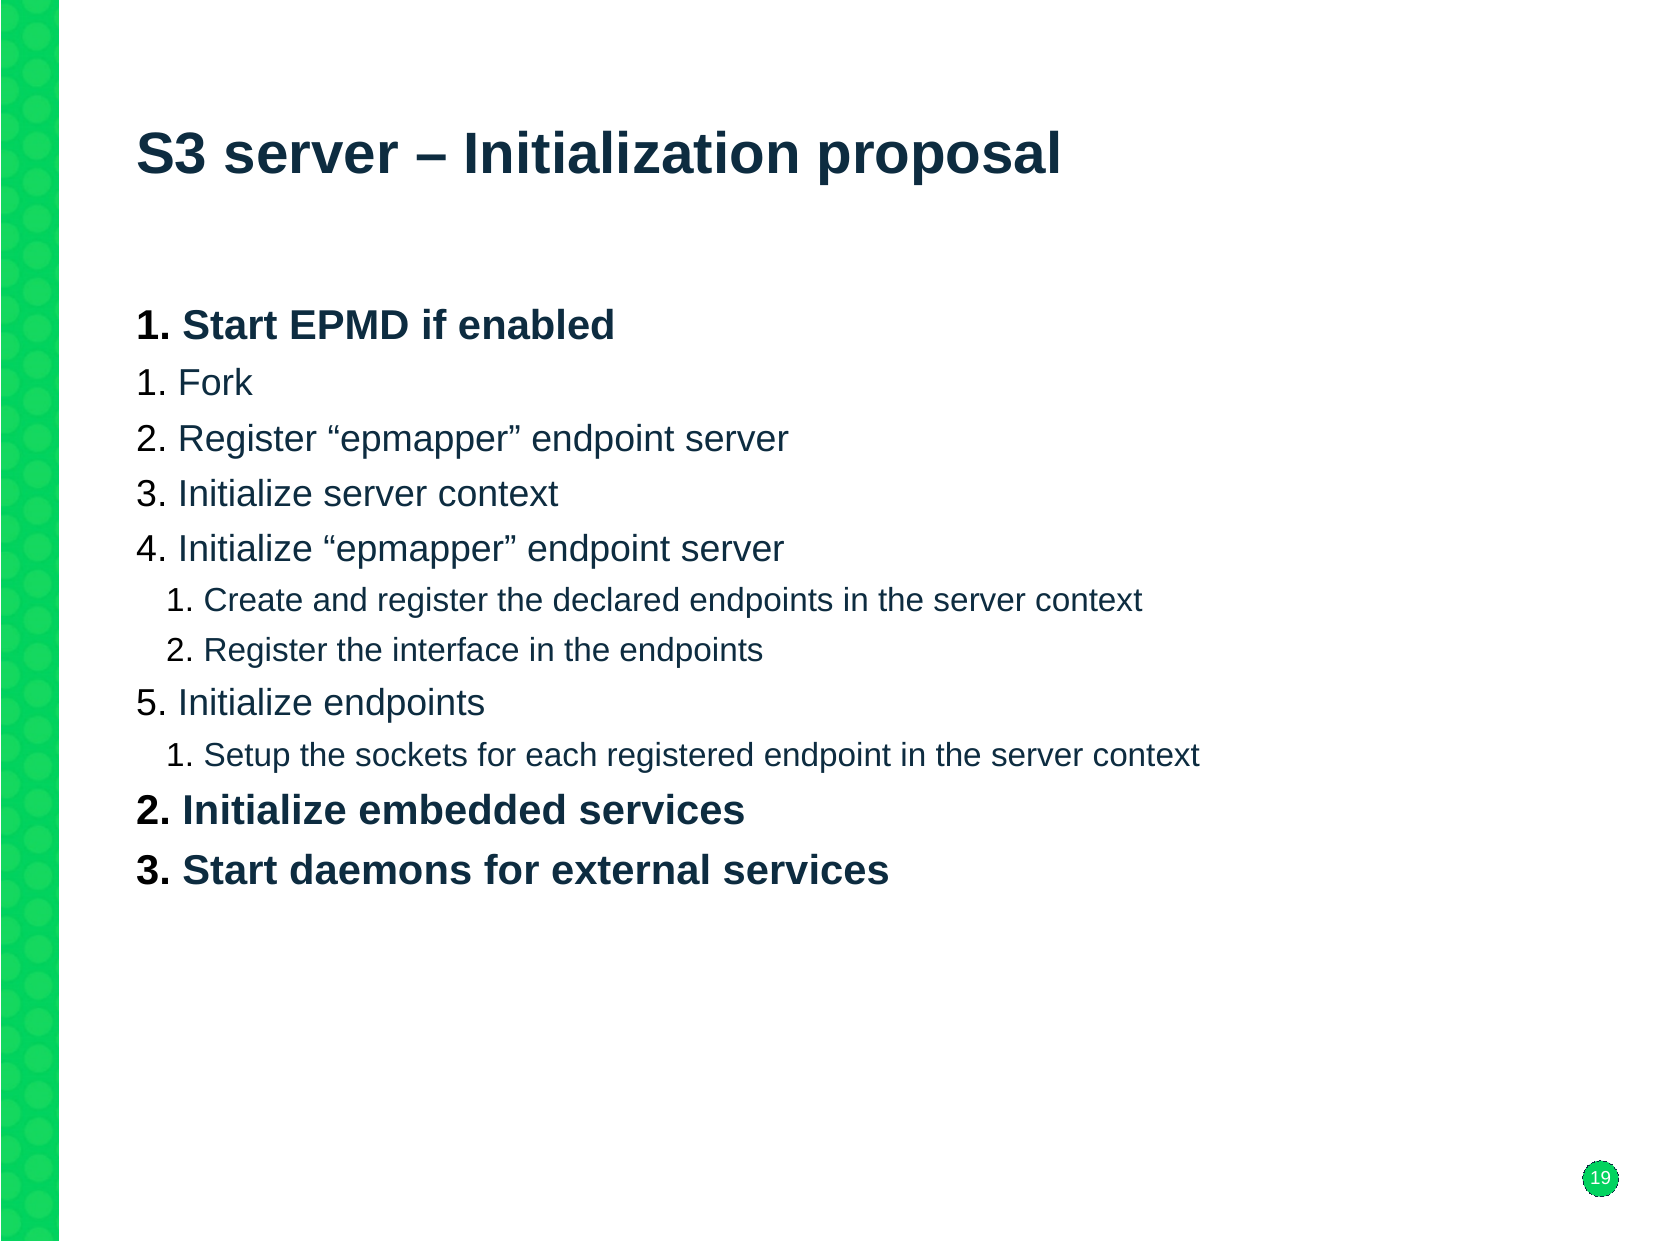

# S3 server – Initialization proposal
Start EPMD if enabled
Fork
Register “epmapper” endpoint server
Initialize server context
Initialize “epmapper” endpoint server
Create and register the declared endpoints in the server context
Register the interface in the endpoints
Initialize endpoints
Setup the sockets for each registered endpoint in the server context
Initialize embedded services
Start daemons for external services
19